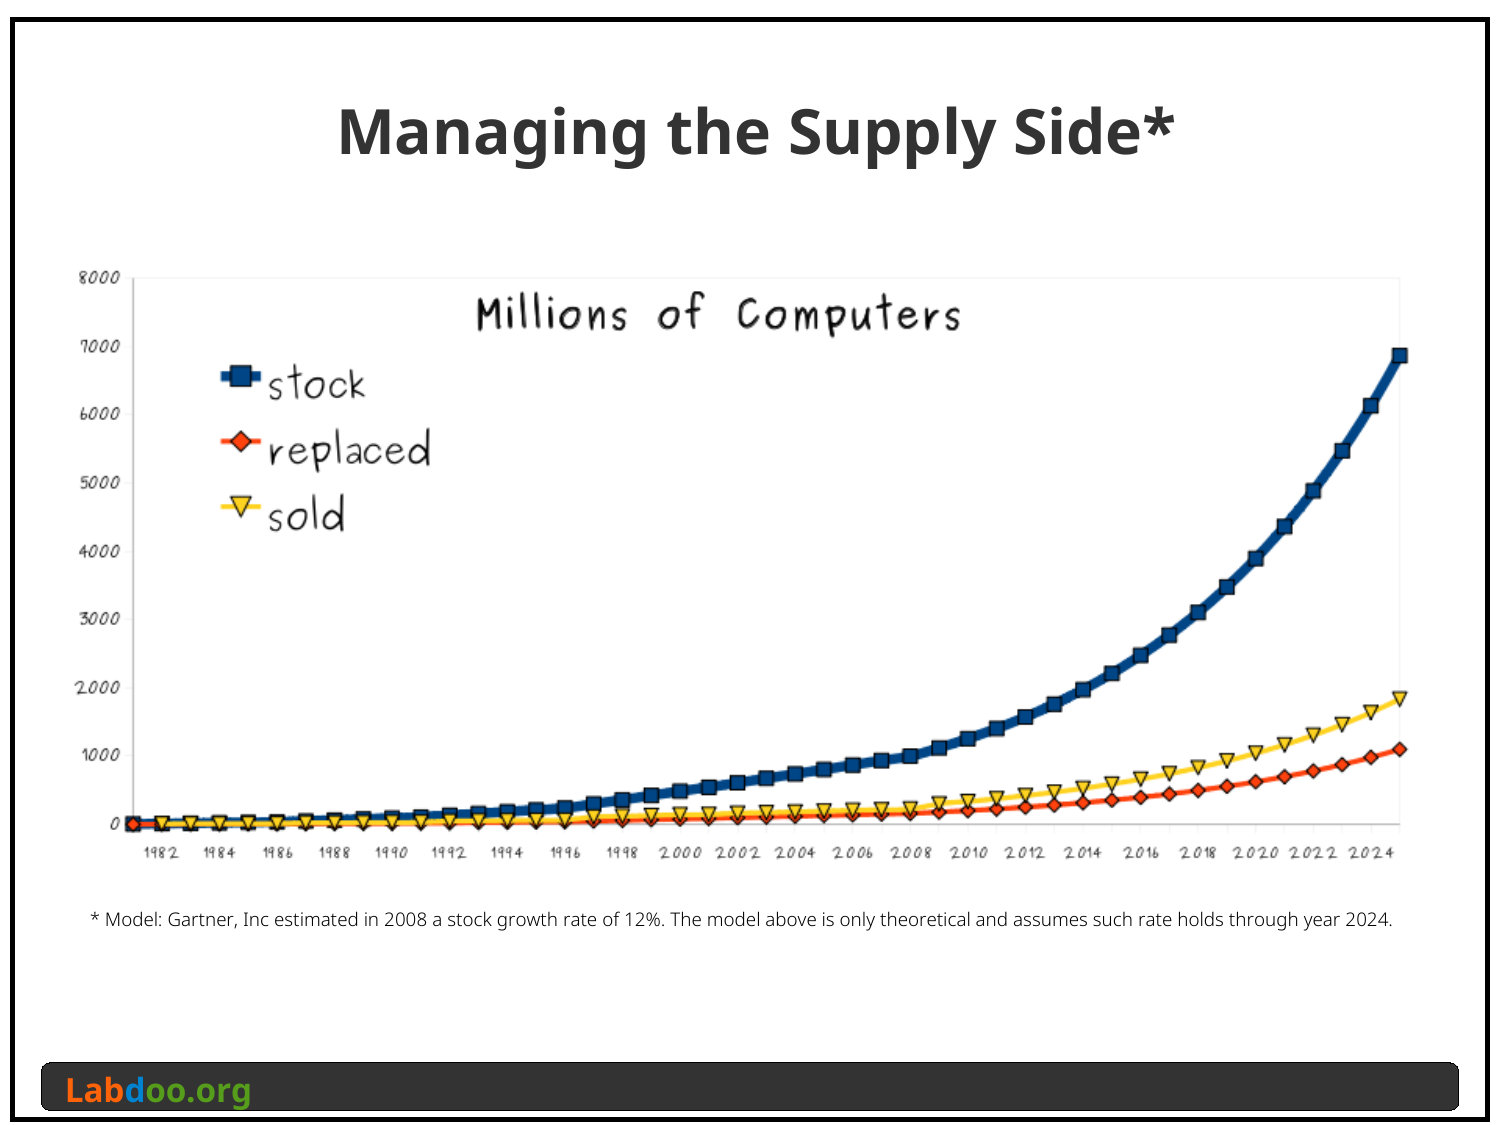

# Managing the Supply Side*
* Model: Gartner, Inc estimated in 2008 a stock growth rate of 12%. The model above is only theoretical and assumes such rate holds through year 2024.